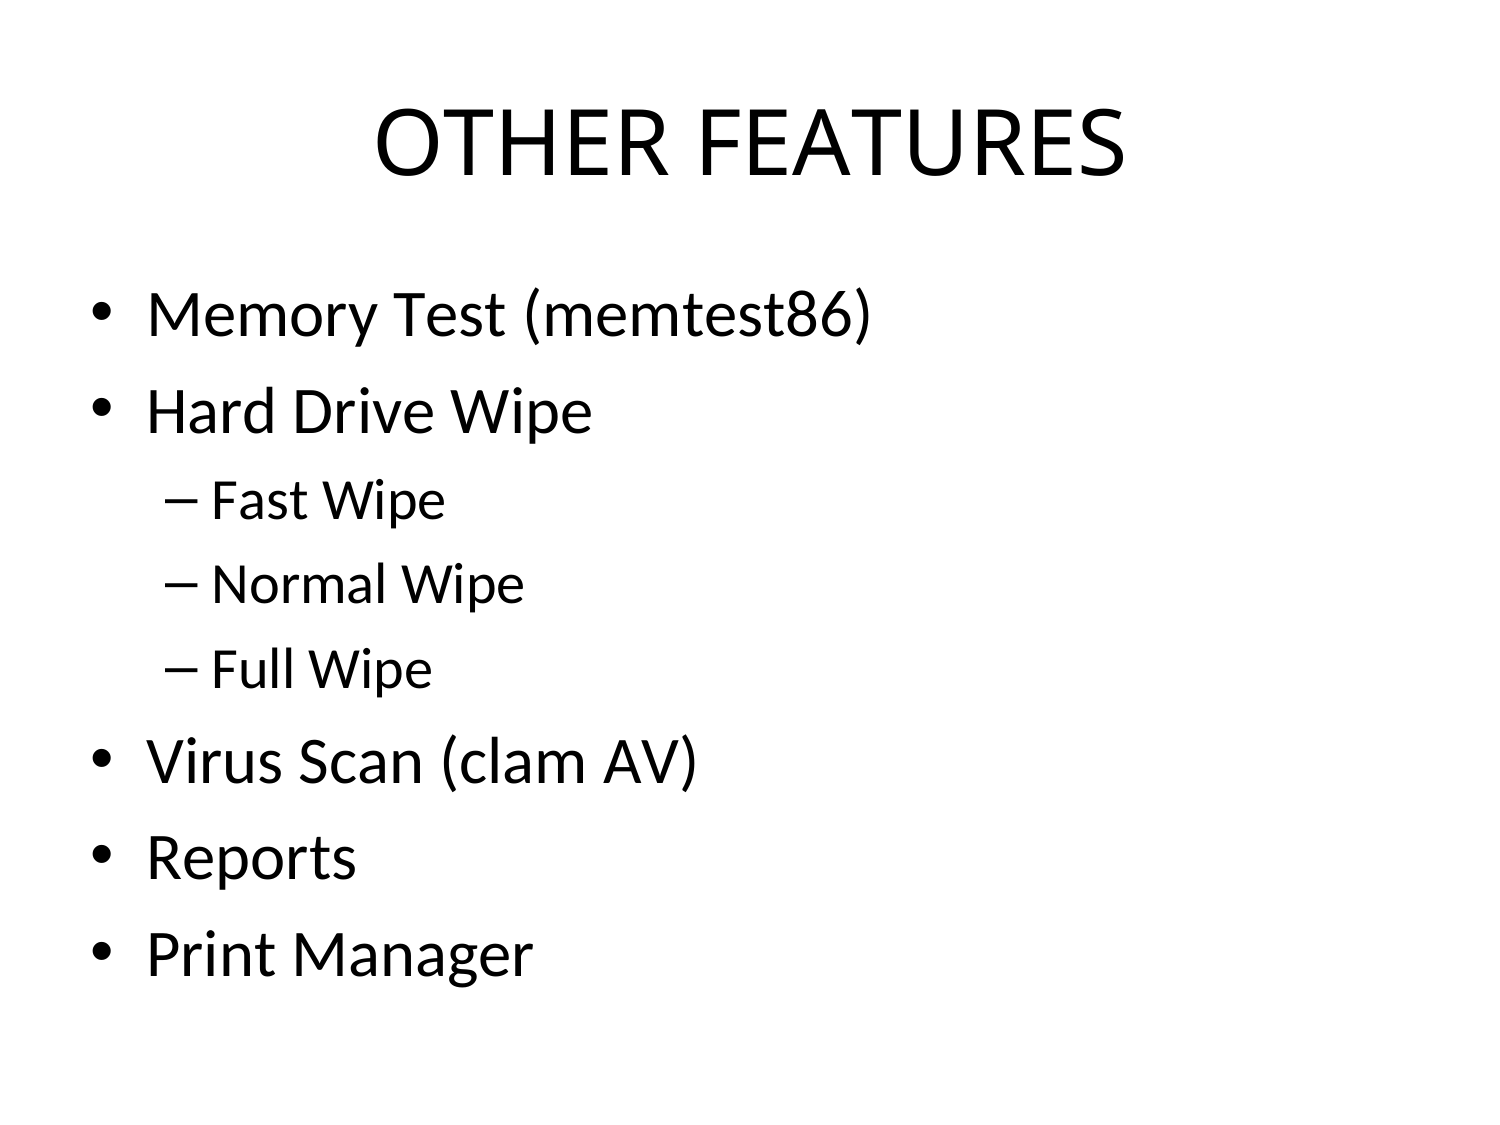

# OTHER FEATURES
Memory Test (memtest86)
Hard Drive Wipe
Fast Wipe
Normal Wipe
Full Wipe
Virus Scan (clam AV)
Reports
Print Manager